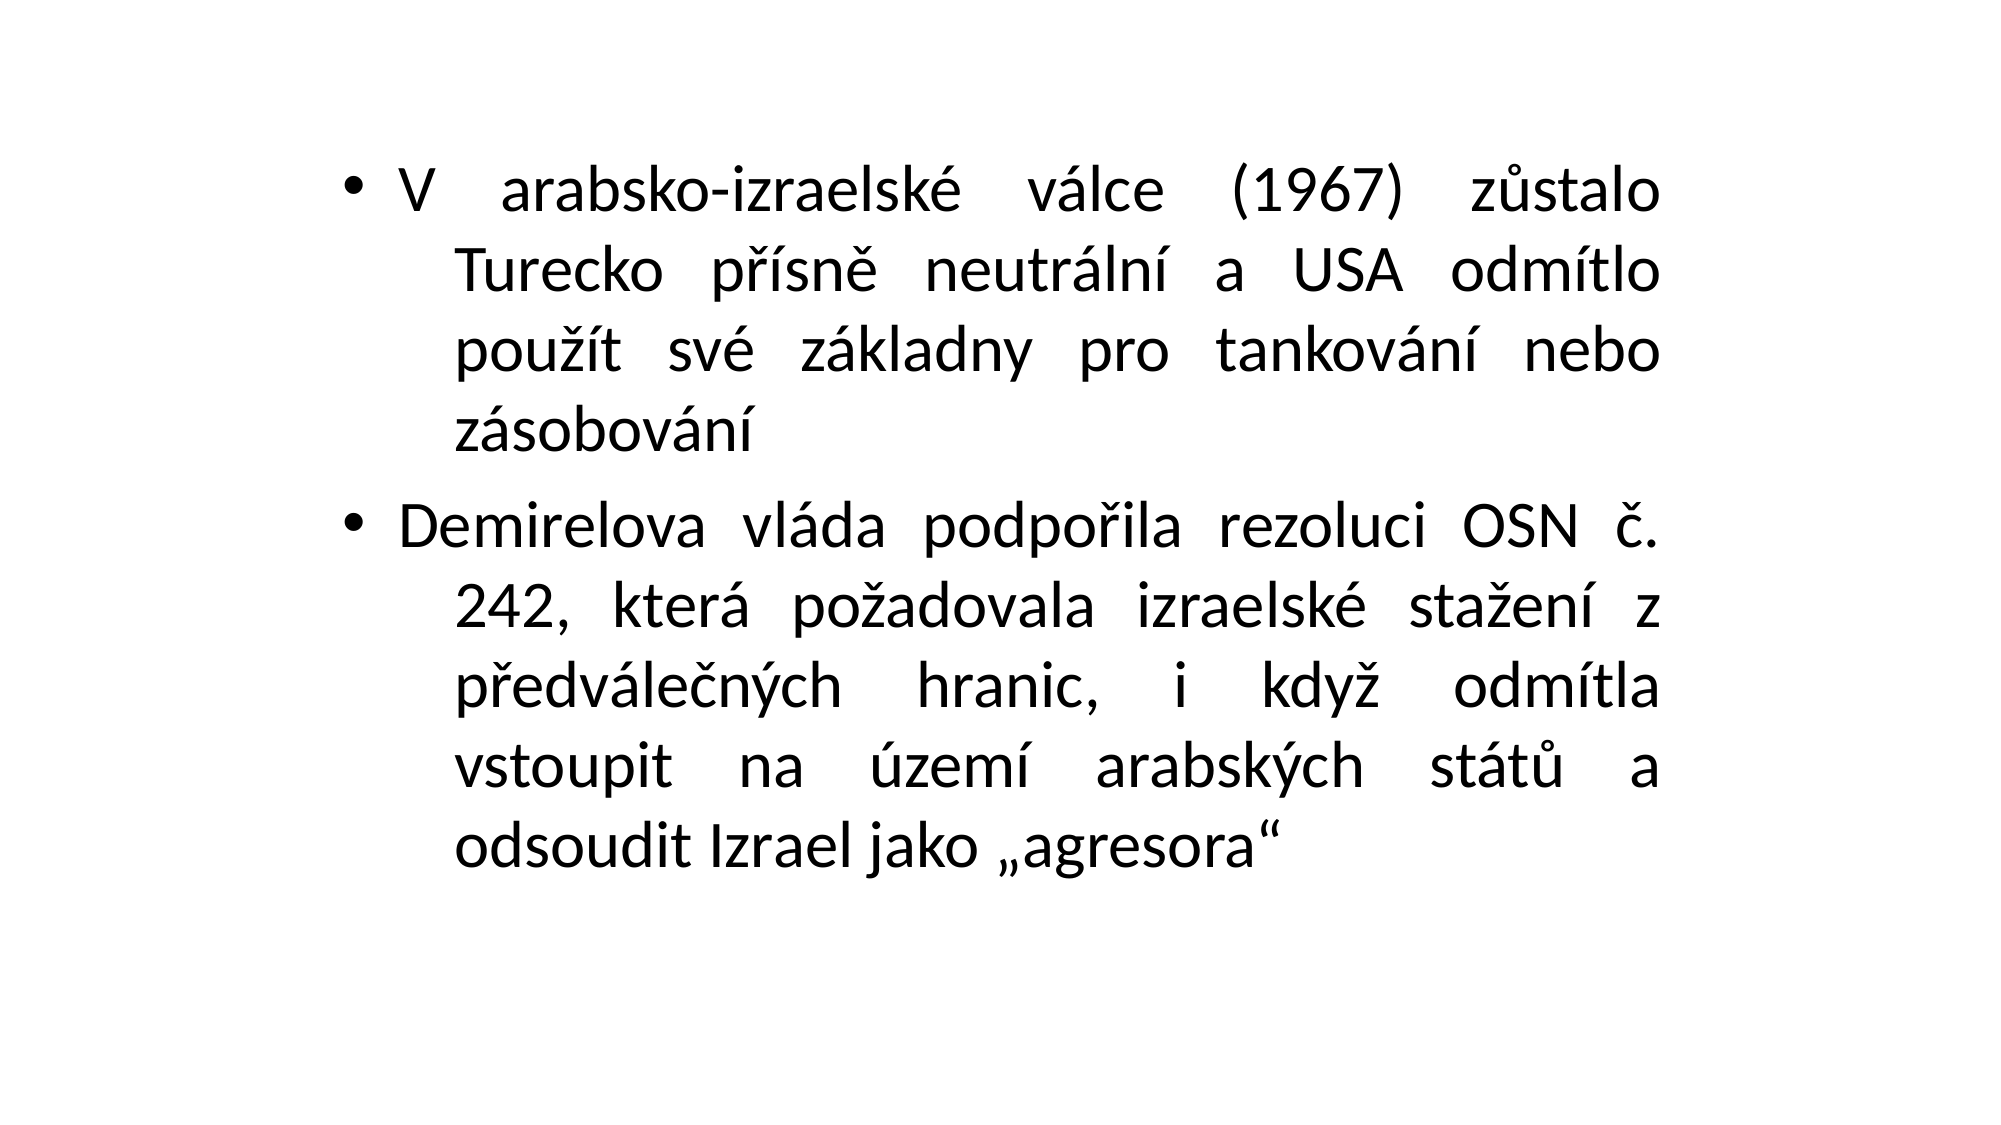

V arabsko-izraelské válce (1967) zůstalo Turecko přísně neutrální a USA odmítlo použít své základny pro tankování nebo zásobování
Demirelova vláda podpořila rezoluci OSN č. 242, která požadovala izraelské stažení z předválečných hranic, i když odmítla vstoupit na území arabských států a odsoudit Izrael jako „agresora“